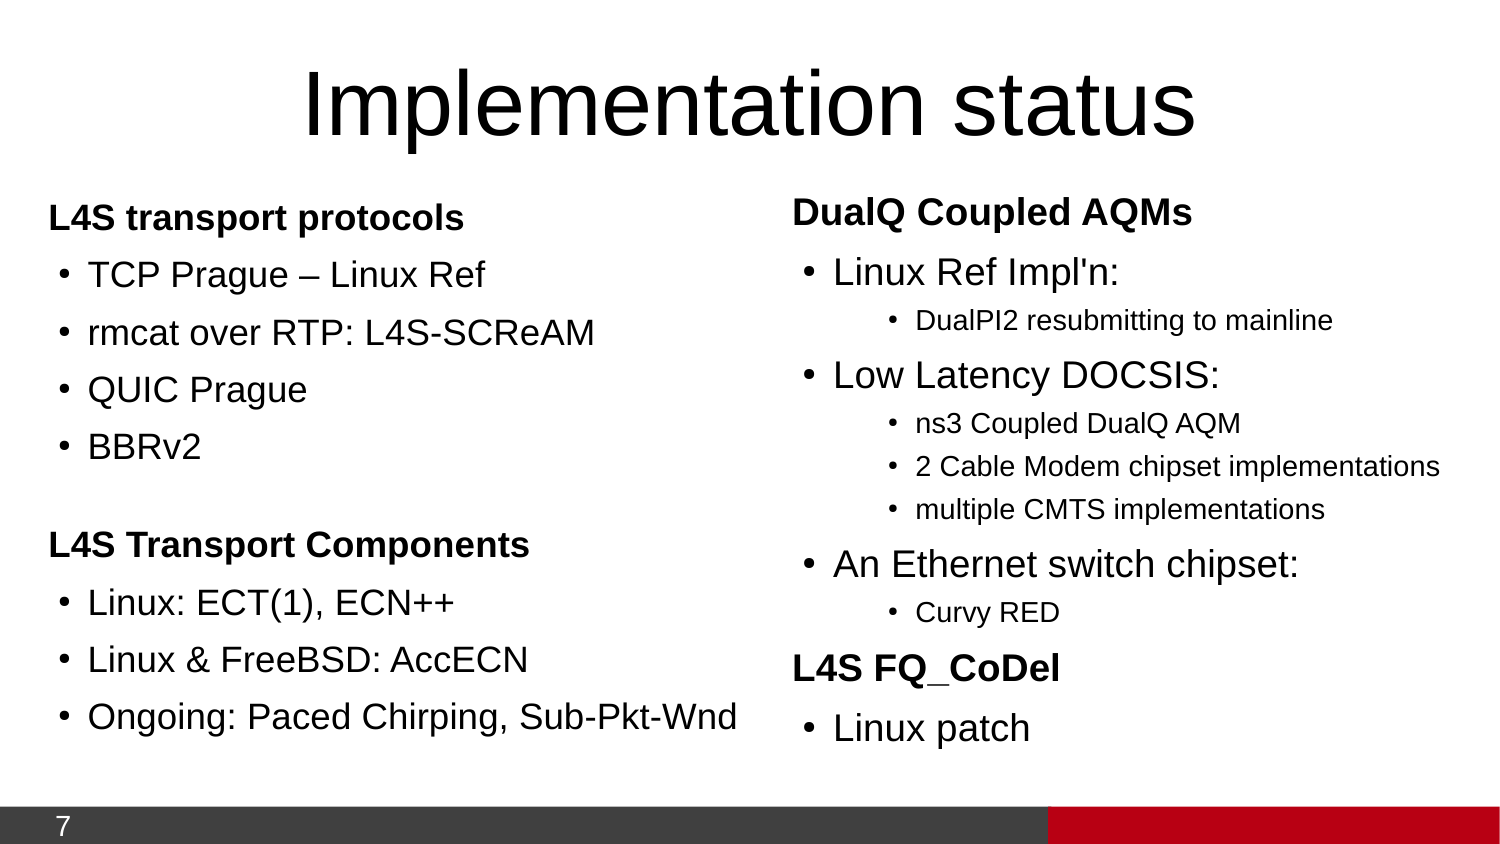

# Implementation status
DualQ Coupled AQMs
Linux Ref Impl'n:
DualPI2 resubmitting to mainline
Low Latency DOCSIS:
ns3 Coupled DualQ AQM
2 Cable Modem chipset implementations
multiple CMTS implementations
An Ethernet switch chipset:
Curvy RED
L4S FQ_CoDel
Linux patch
L4S transport protocols
TCP Prague – Linux Ref
rmcat over RTP: L4S-SCReAM
QUIC Prague
BBRv2
L4S Transport Components
Linux: ECT(1), ECN++
Linux & FreeBSD: AccECN
Ongoing: Paced Chirping, Sub-Pkt-Wnd
7